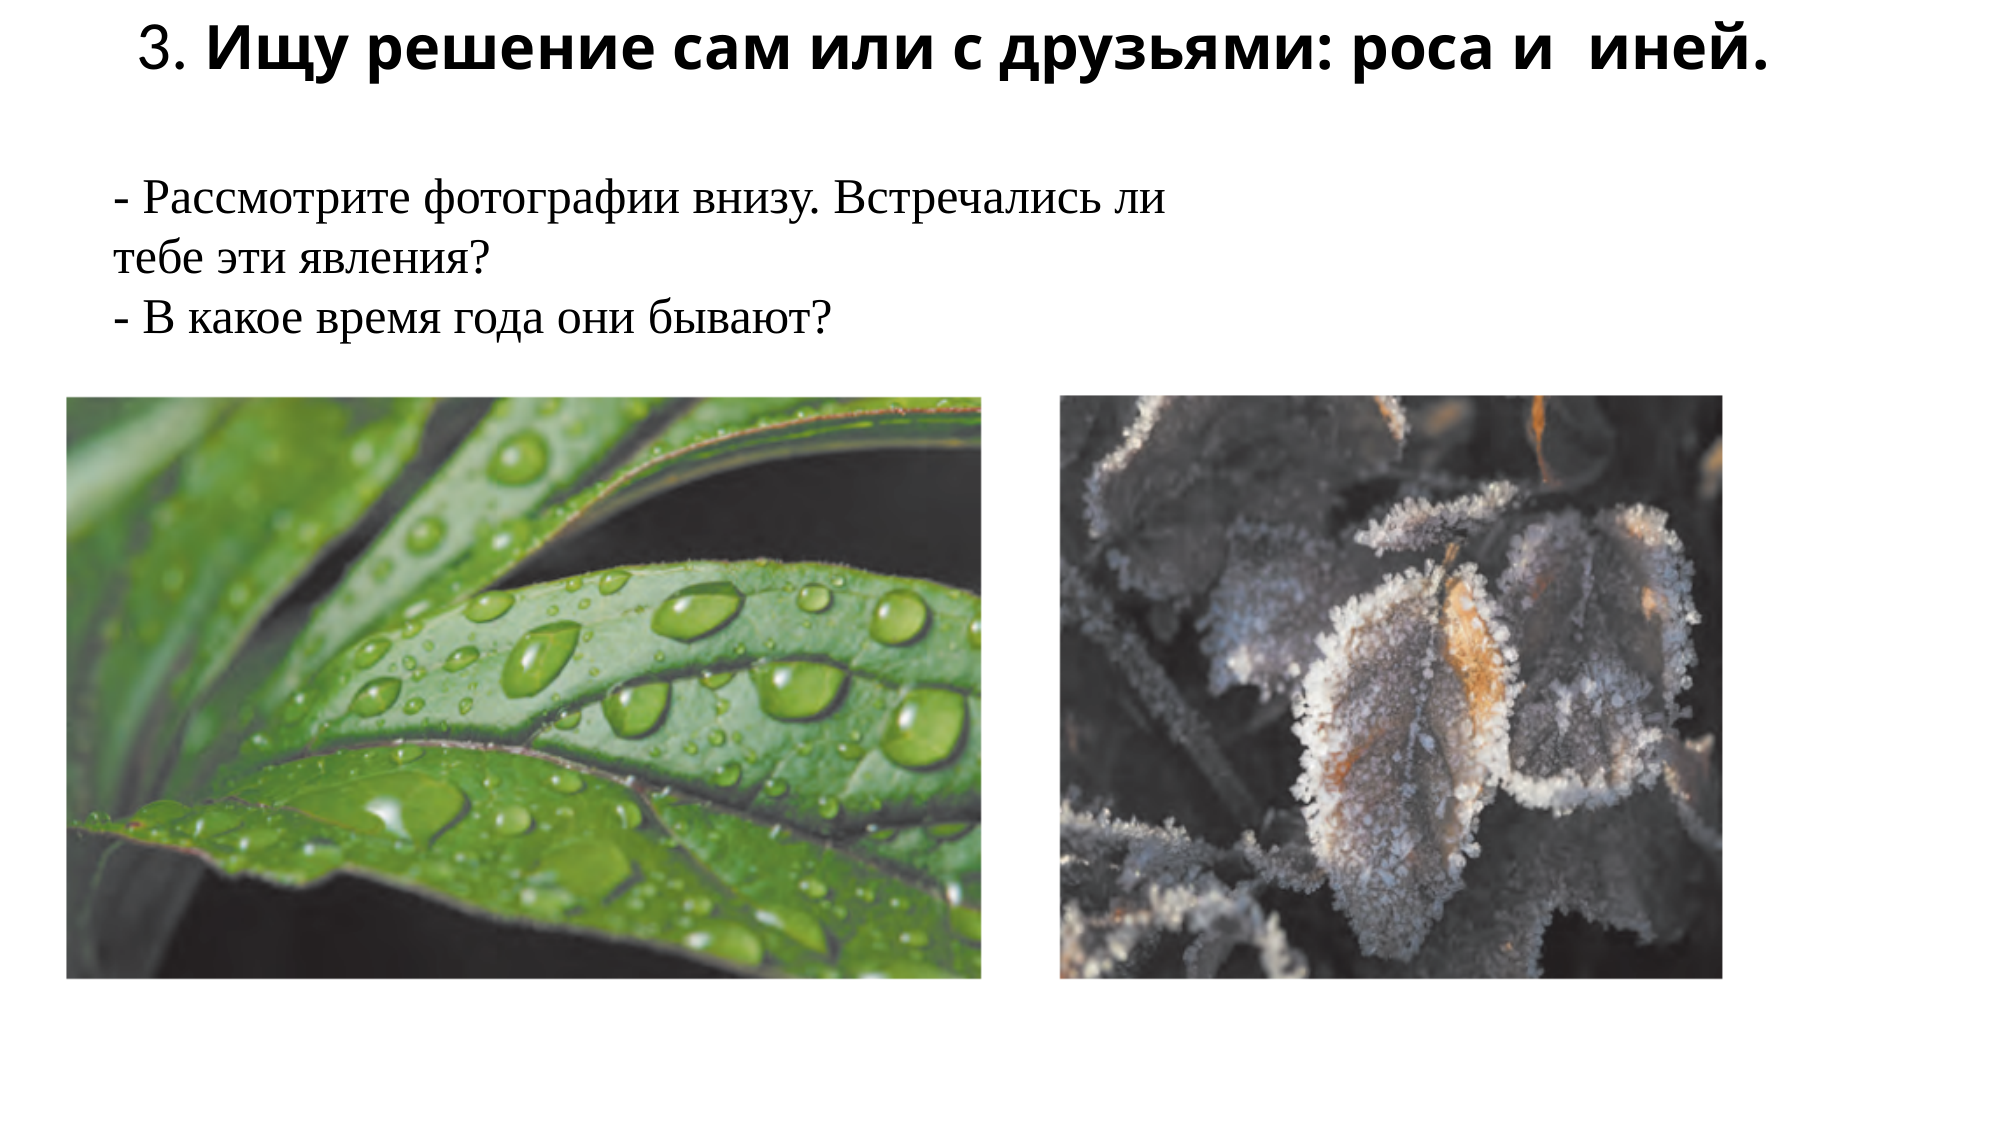

3. Ищу решение сам или с друзьями: роса и иней.
- Рассмотрите фотографии внизу. Встречались ли тебе эти явления?
- В какое время года они бывают?